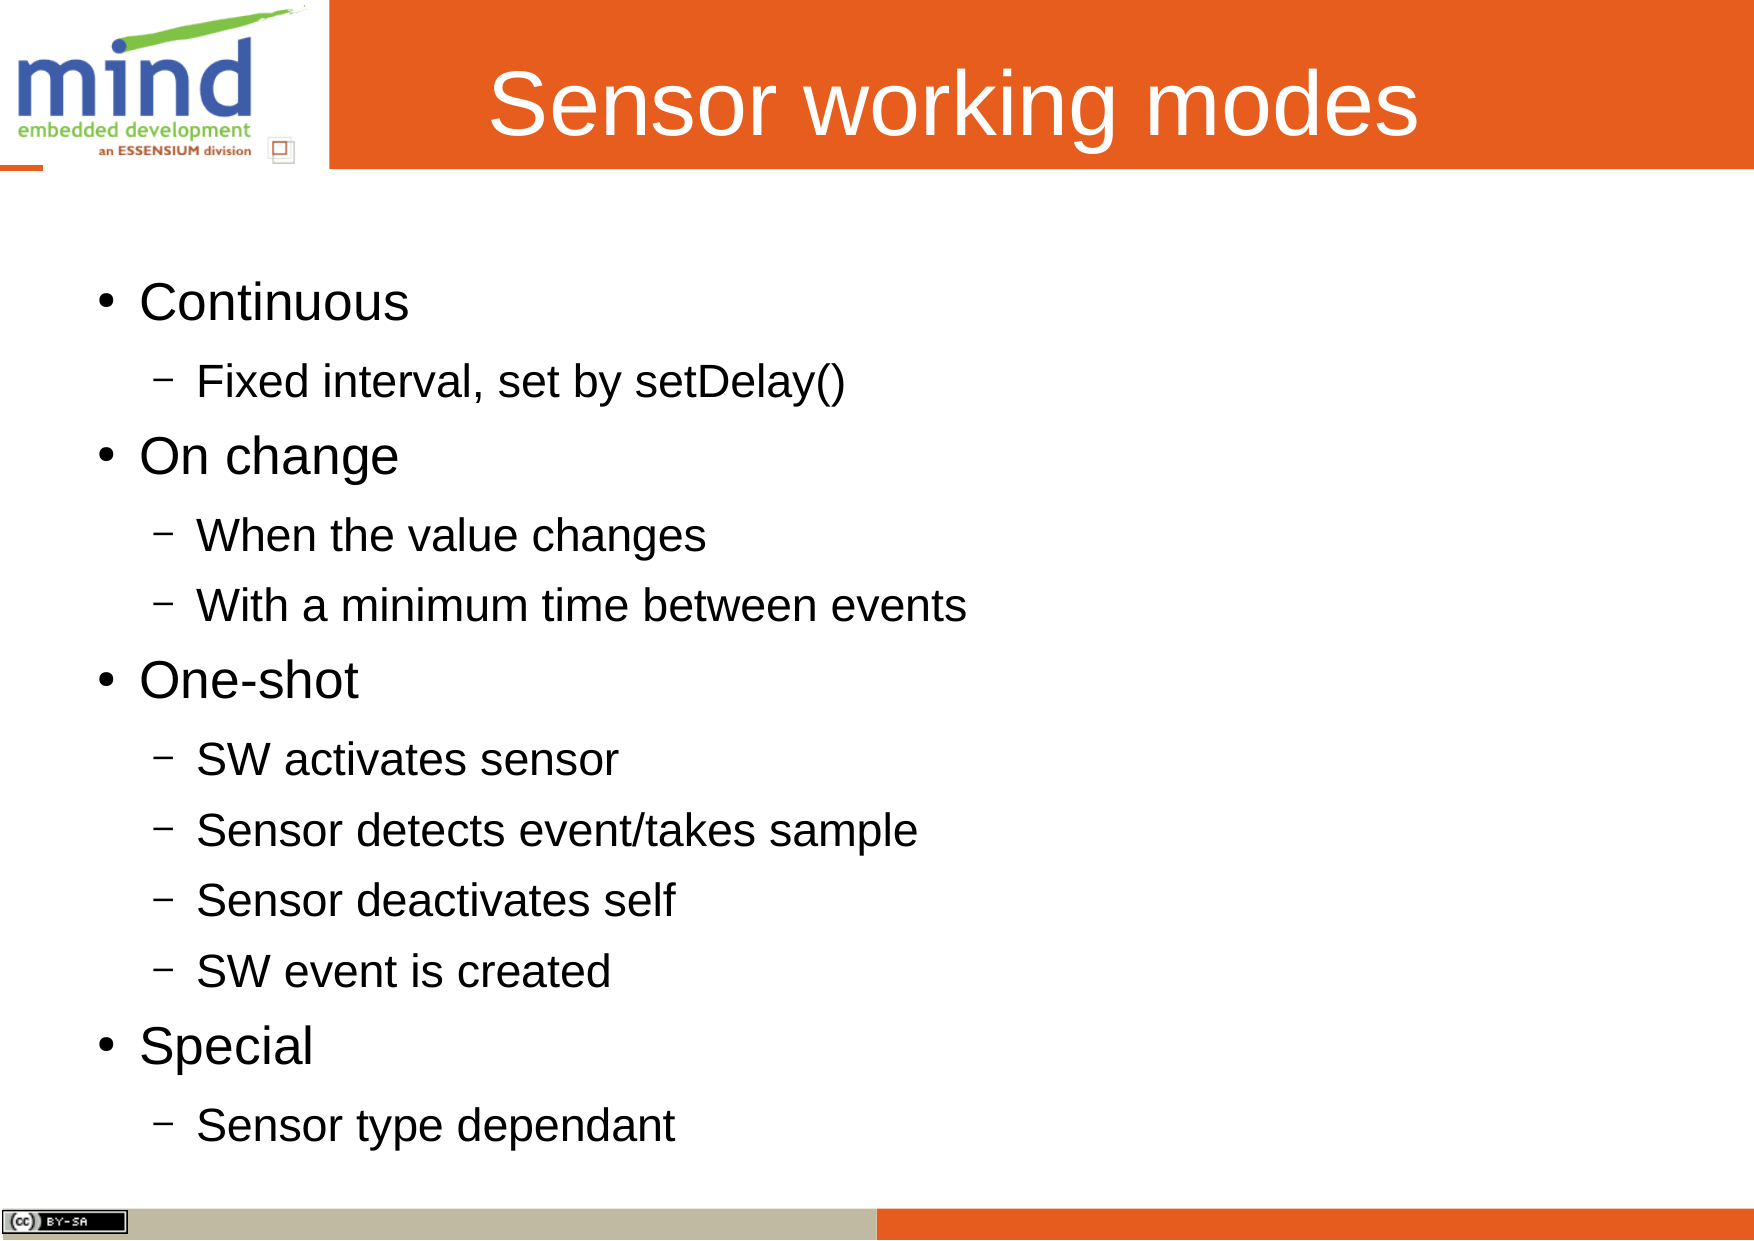

# Sensor working modes
Continuous
Fixed interval, set by setDelay()
On change
When the value changes
With a minimum time between events
One-shot
SW activates sensor
Sensor detects event/takes sample
Sensor deactivates self
SW event is created
Special
Sensor type dependant